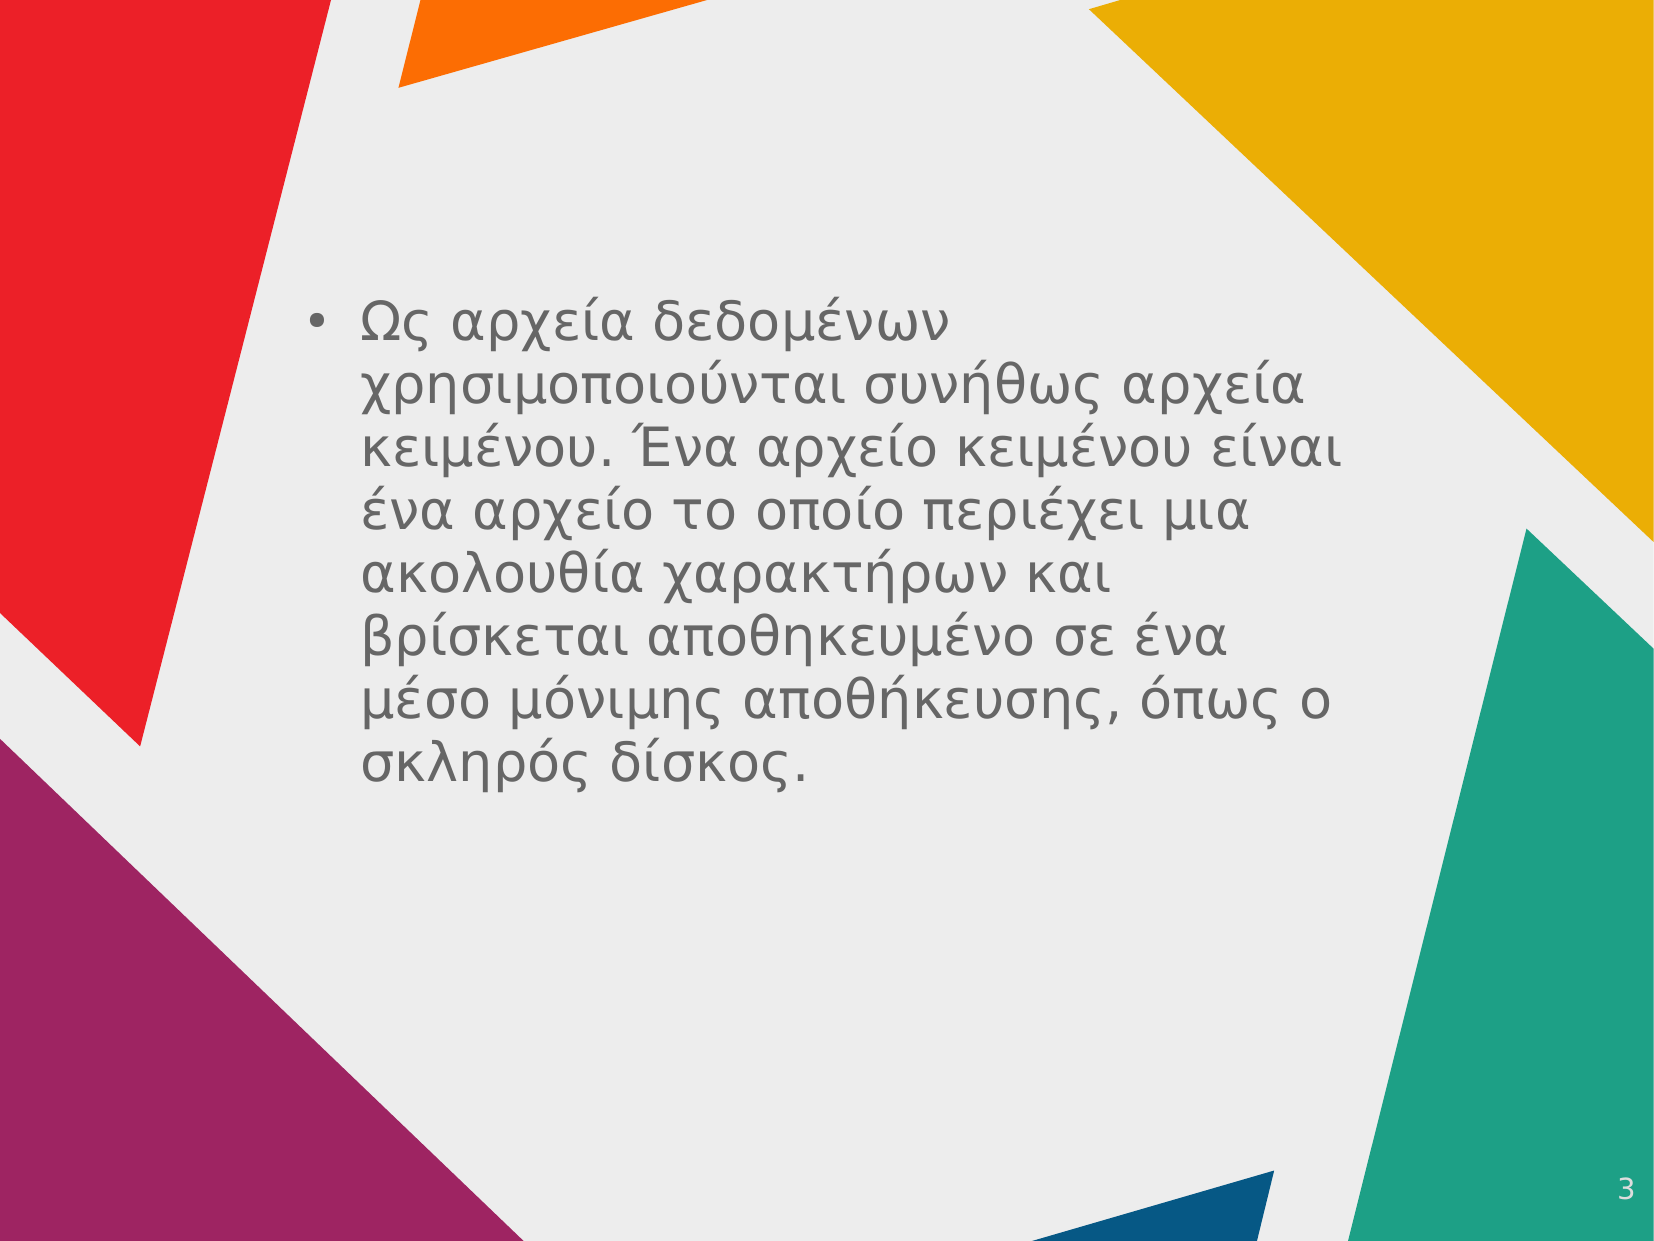

# Ως αρχεία δεδομένων χρησιμοποιούνται συνήθως αρχεία κειμένου. Ένα αρχείο κειμένου είναι ένα αρχείο το οποίο περιέχει μια ακολουθία χαρακτήρων και βρίσκεται αποθηκευμένο σε ένα μέσο μόνιμης αποθήκευσης, όπως ο σκληρός δίσκος.
3